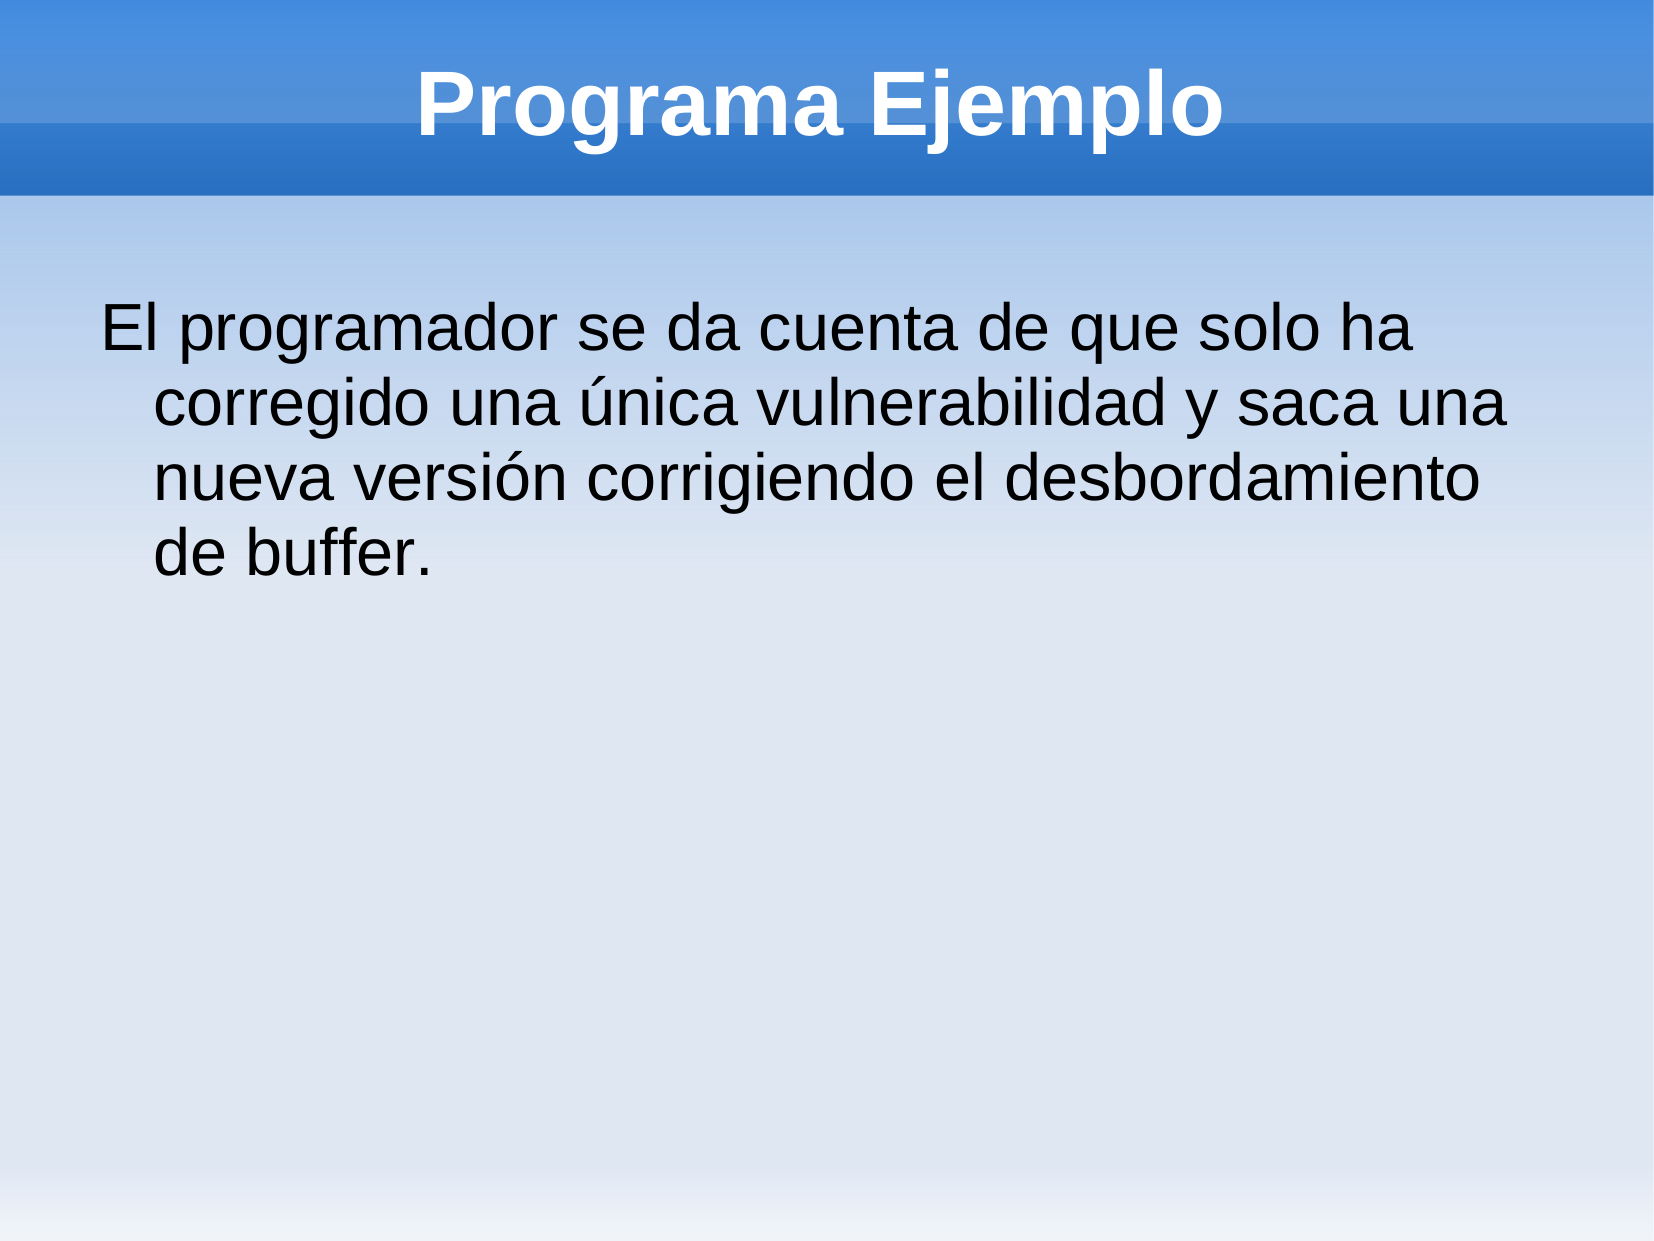

# Programa Ejemplo
El programador se da cuenta de que solo ha corregido una única vulnerabilidad y saca una nueva versión corrigiendo el desbordamiento de buffer.